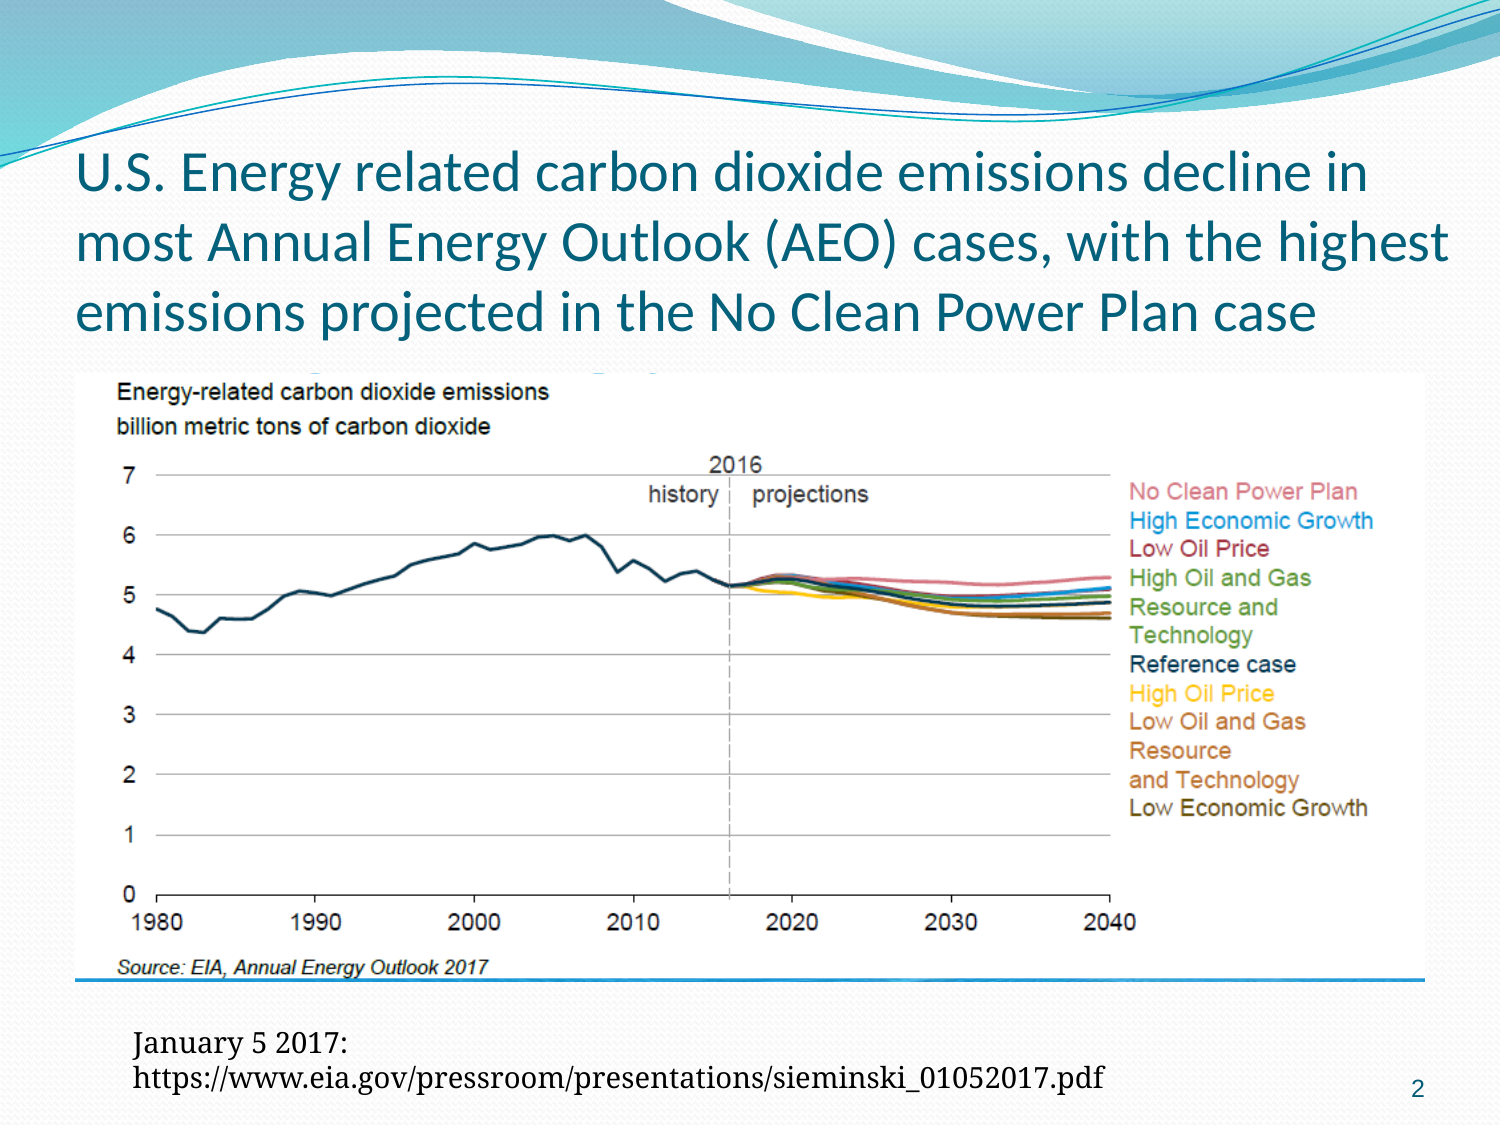

# U.S. Energy related carbon dioxide emissions decline in most Annual Energy Outlook (AEO) cases, with the highest emissions projected in the No Clean Power Plan case
January 5 2017: https://www.eia.gov/pressroom/presentations/sieminski_01052017.pdf